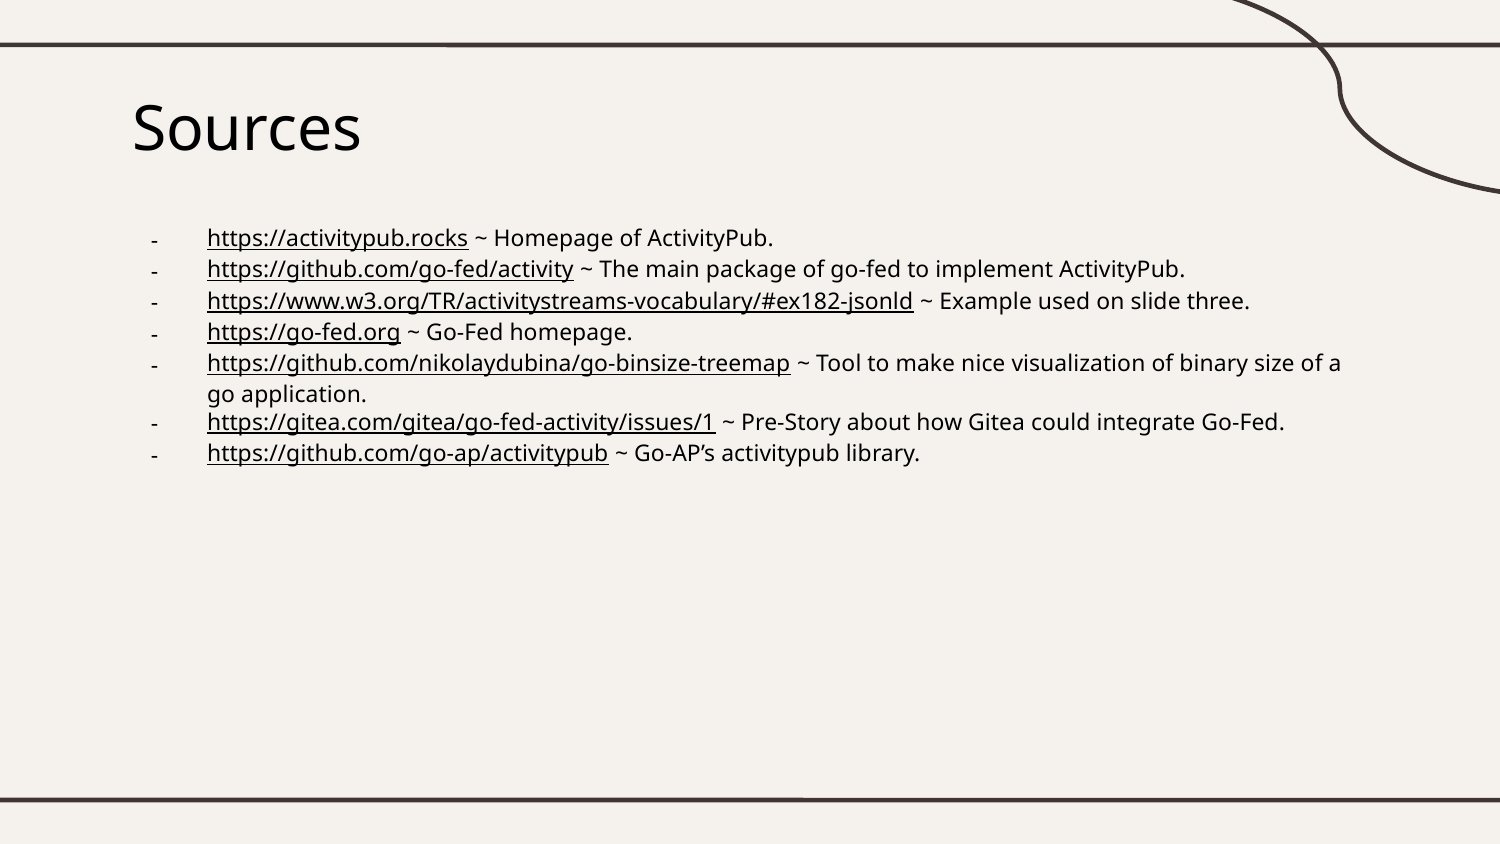

# Sources
https://activitypub.rocks ~ Homepage of ActivityPub.
https://github.com/go-fed/activity ~ The main package of go-fed to implement ActivityPub.
https://www.w3.org/TR/activitystreams-vocabulary/#ex182-jsonld ~ Example used on slide three.
https://go-fed.org ~ Go-Fed homepage.
https://github.com/nikolaydubina/go-binsize-treemap ~ Tool to make nice visualization of binary size of a go application.
https://gitea.com/gitea/go-fed-activity/issues/1 ~ Pre-Story about how Gitea could integrate Go-Fed.
https://github.com/go-ap/activitypub ~ Go-AP’s activitypub library.